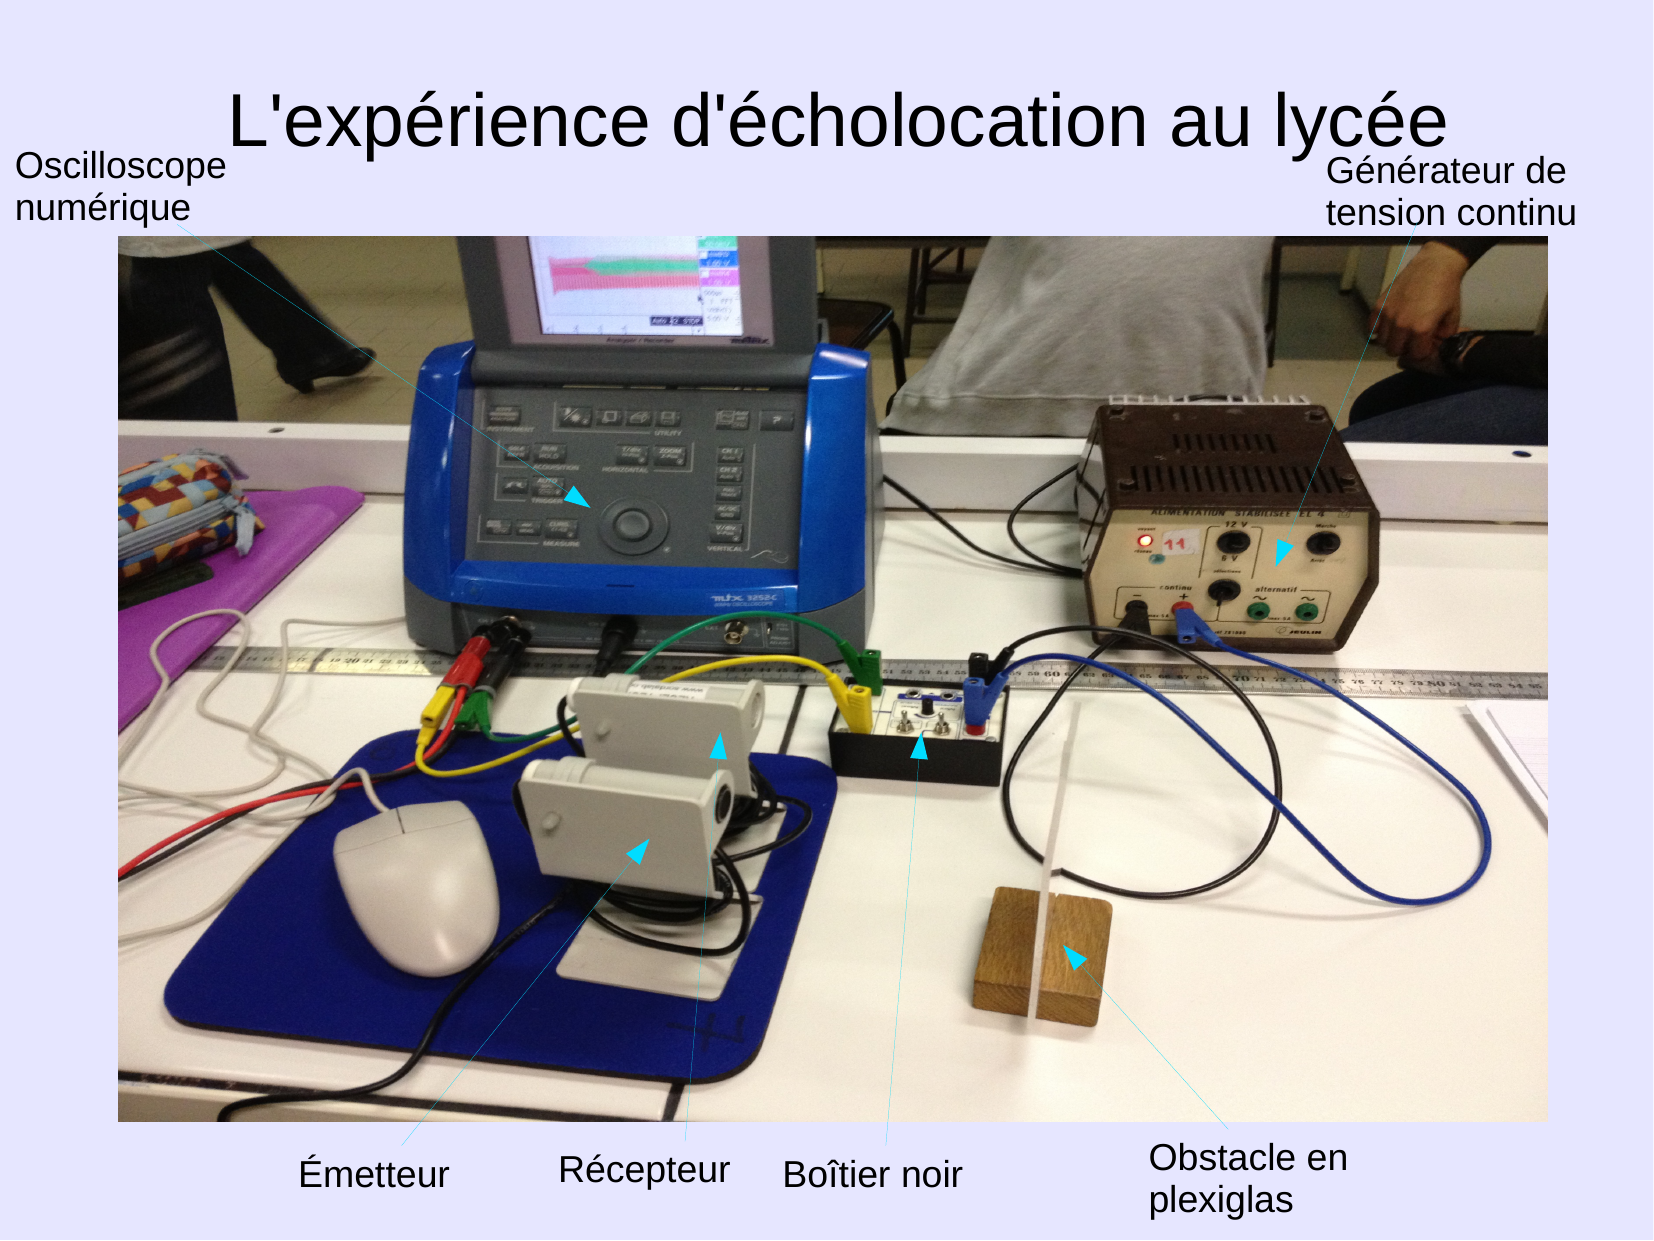

# L'expérience d'écholocation au lycée
Oscilloscope numérique
Générateur de tension continu
Obstacle en plexiglas
Récepteur
Émetteur
Boîtier noir